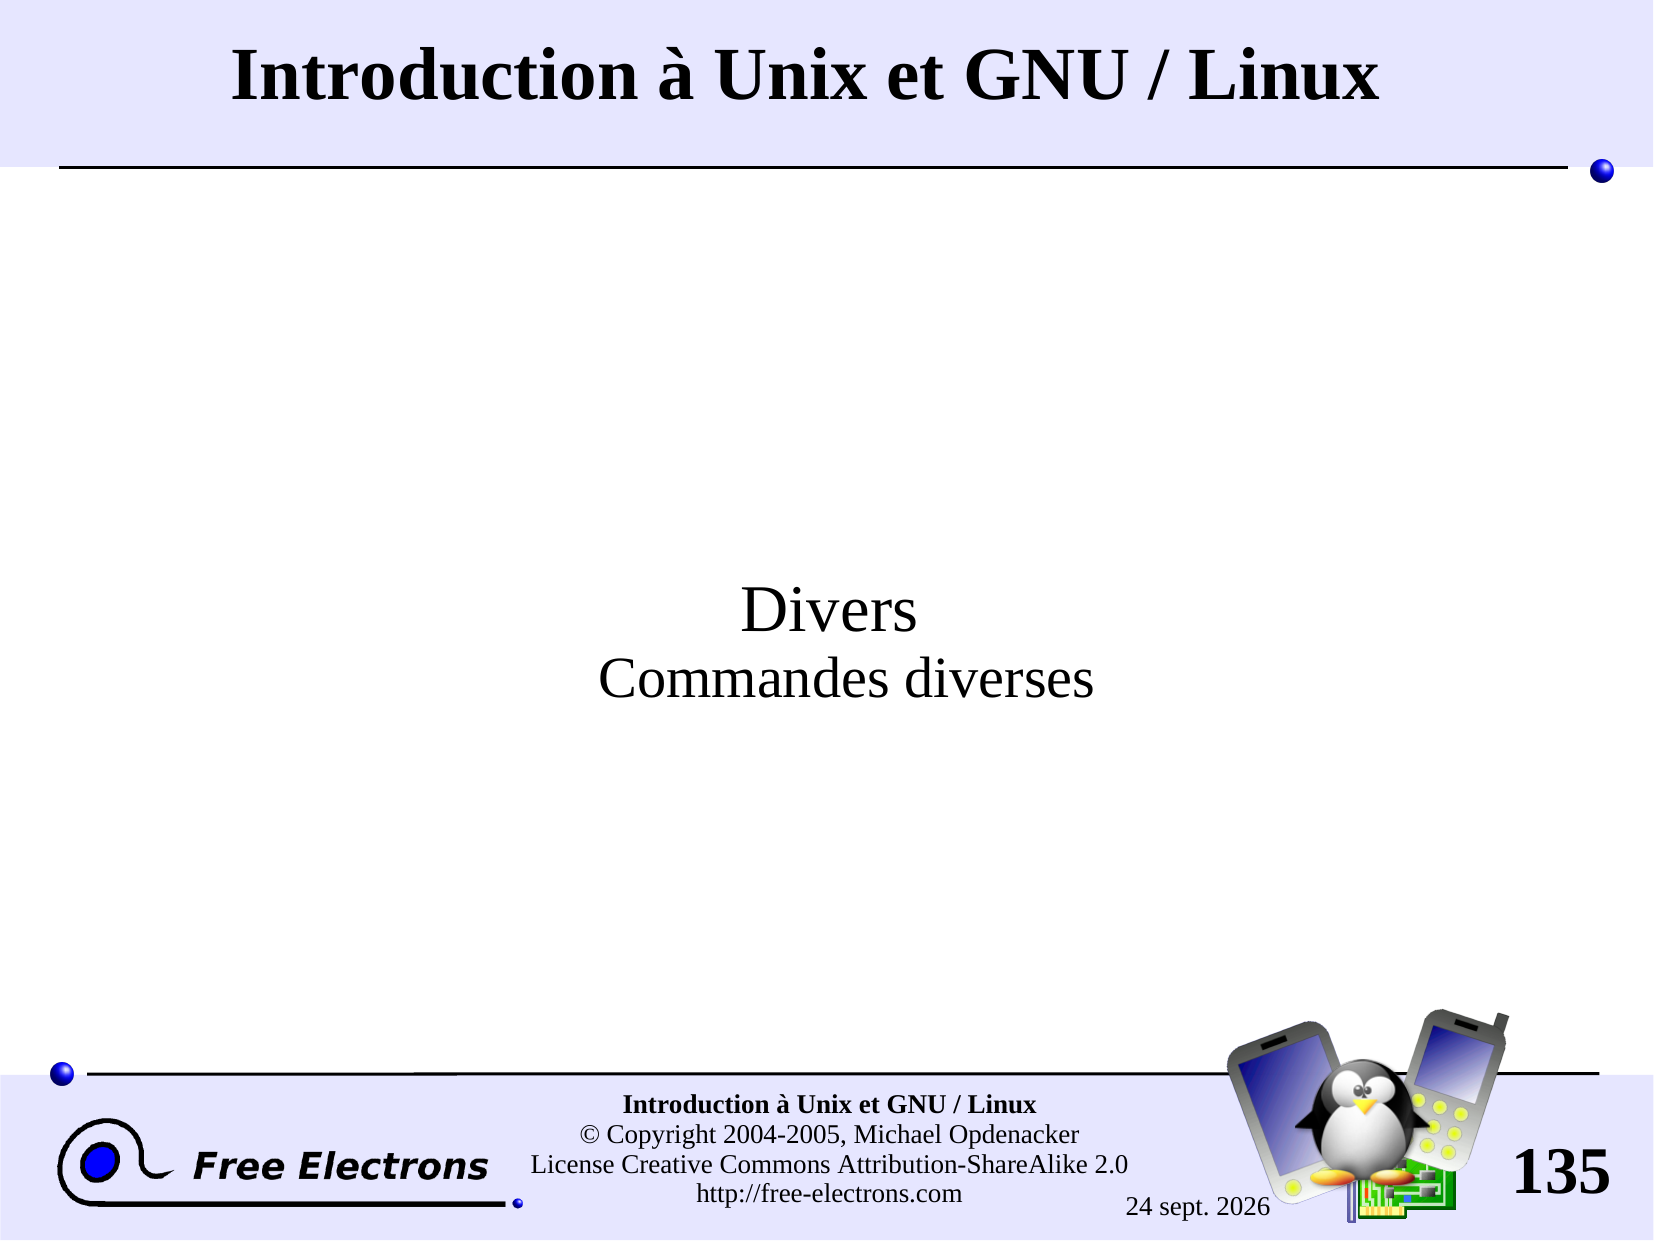

# Introduction à Unix et GNU / Linux
Divers
Commandes diverses